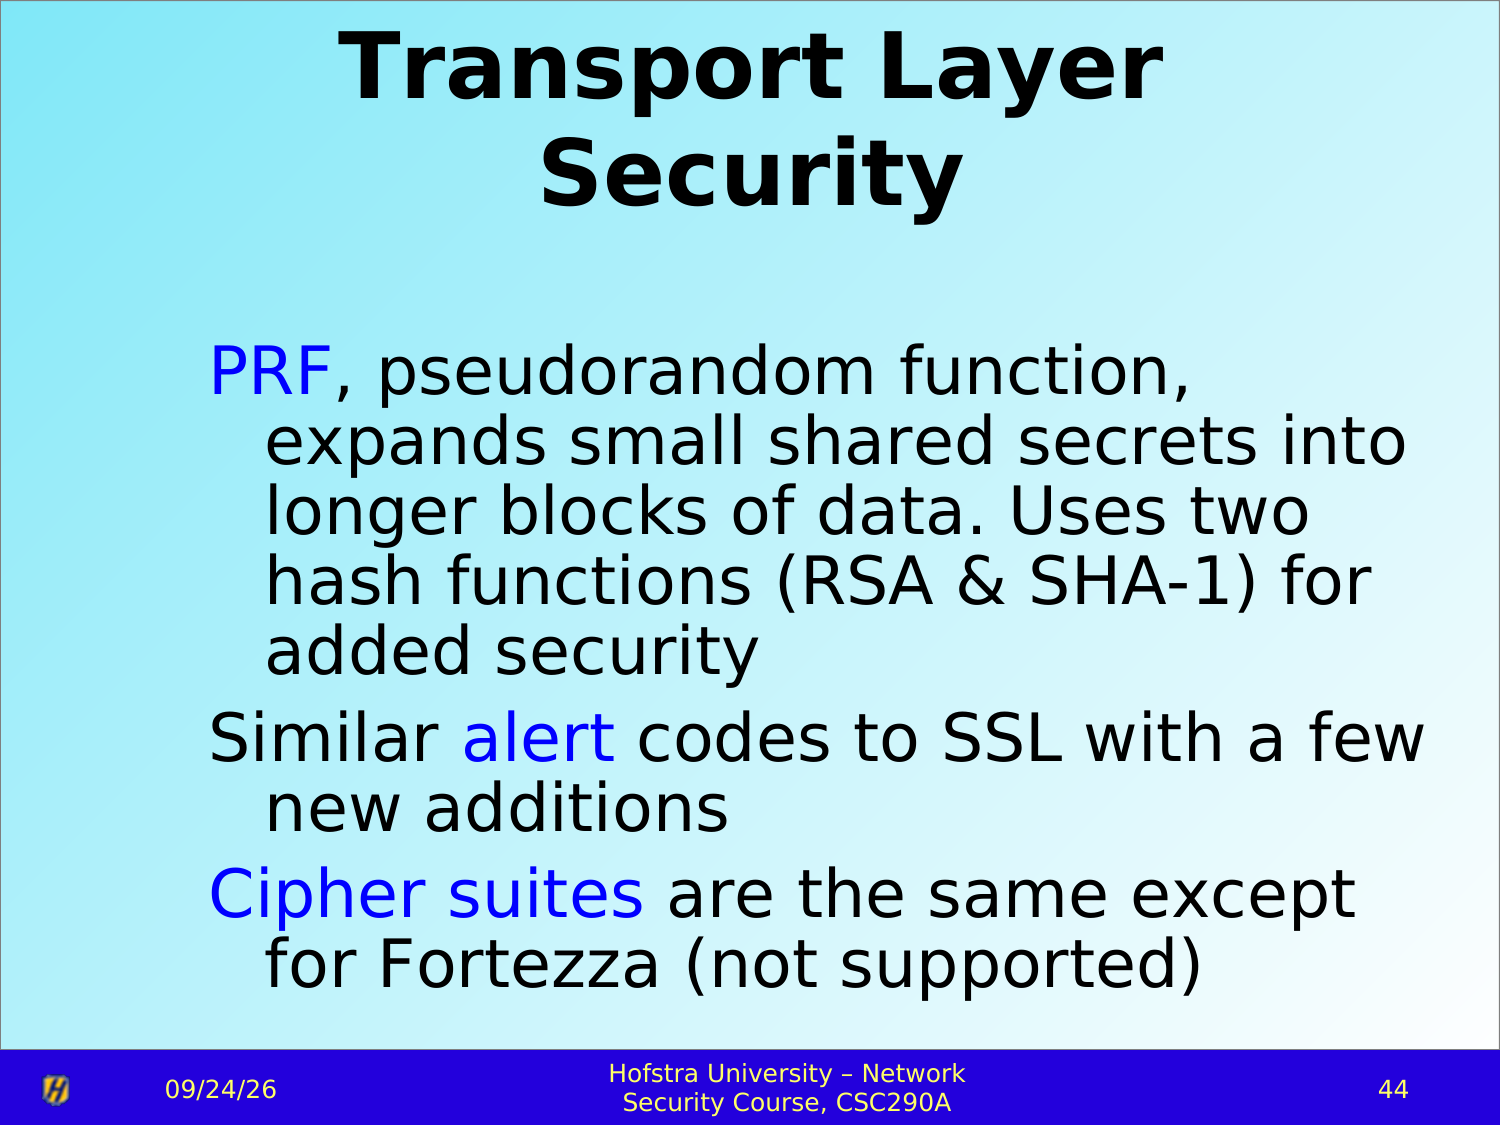

# Transport Layer Security
PRF, pseudorandom function, expands small shared secrets into longer blocks of data. Uses two hash functions (RSA & SHA-1) for added security
Similar alert codes to SSL with a few new additions
Cipher suites are the same except for Fortezza (not supported)
44